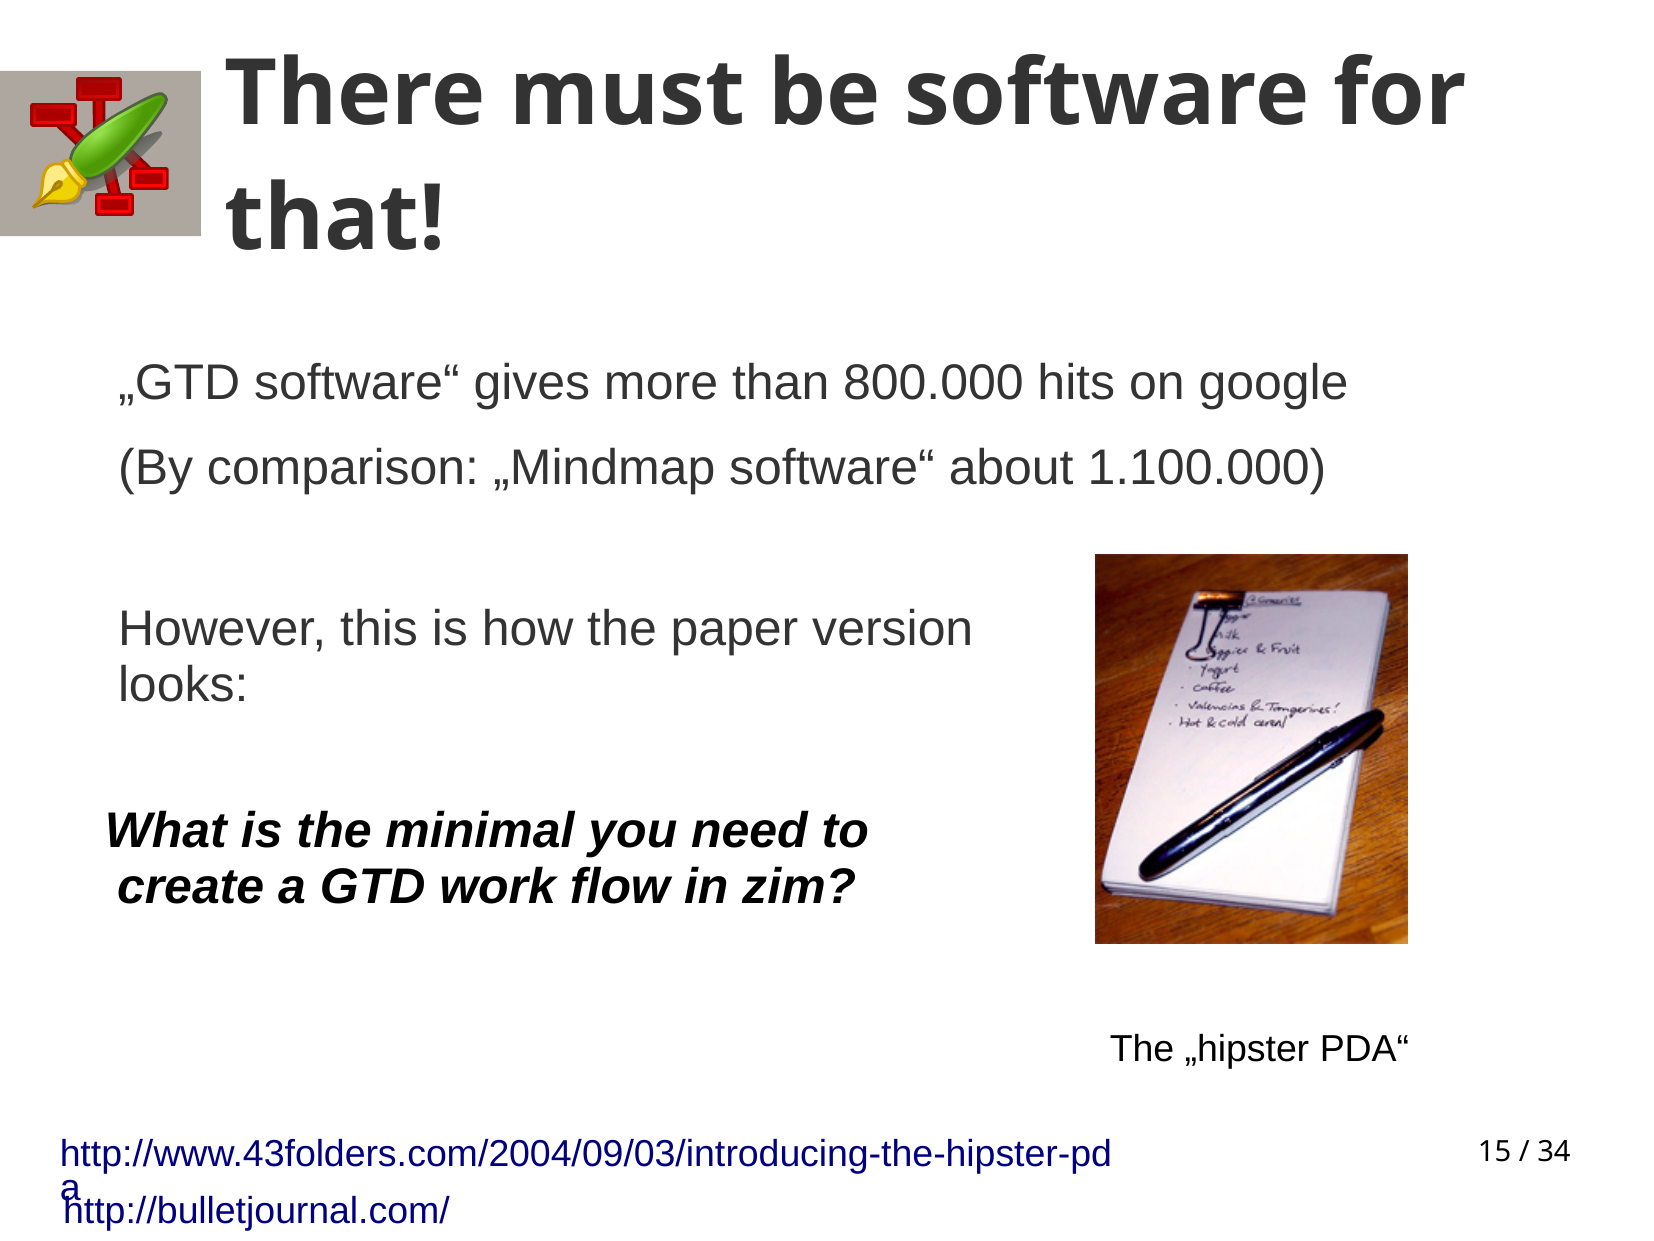

# There must be software for that!
„GTD software“ gives more than 800.000 hits on google
(By comparison: „Mindmap software“ about 1.100.000)
However, this is how the paper version looks:
What is the minimal you need to create a GTD work flow in zim?
The „hipster PDA“
http://www.43folders.com/2004/09/03/introducing-the-hipster-pda
15
http://bulletjournal.com/